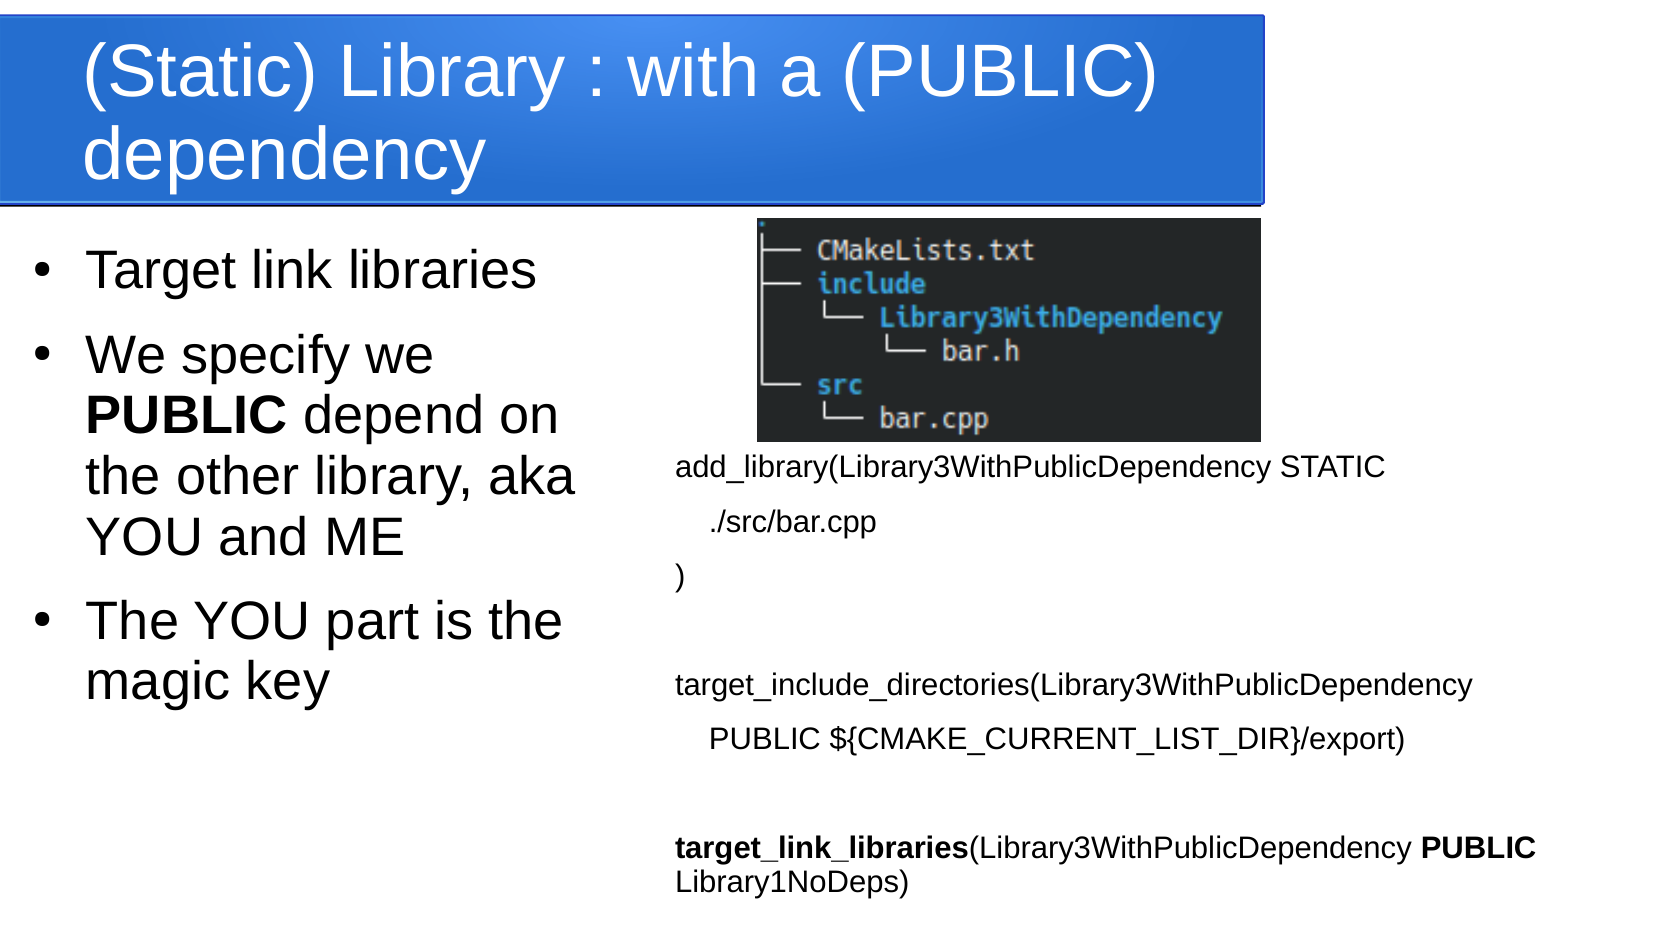

# (Static) Library : with a (PUBLIC) dependency
Target link libraries
We specify we PUBLIC depend on the other library, aka YOU and ME
The YOU part is the magic key
add_library(Library3WithPublicDependency STATIC
 ./src/bar.cpp
)
target_include_directories(Library3WithPublicDependency
 PUBLIC ${CMAKE_CURRENT_LIST_DIR}/export)
target_link_libraries(Library3WithPublicDependency PUBLIC Library1NoDeps)